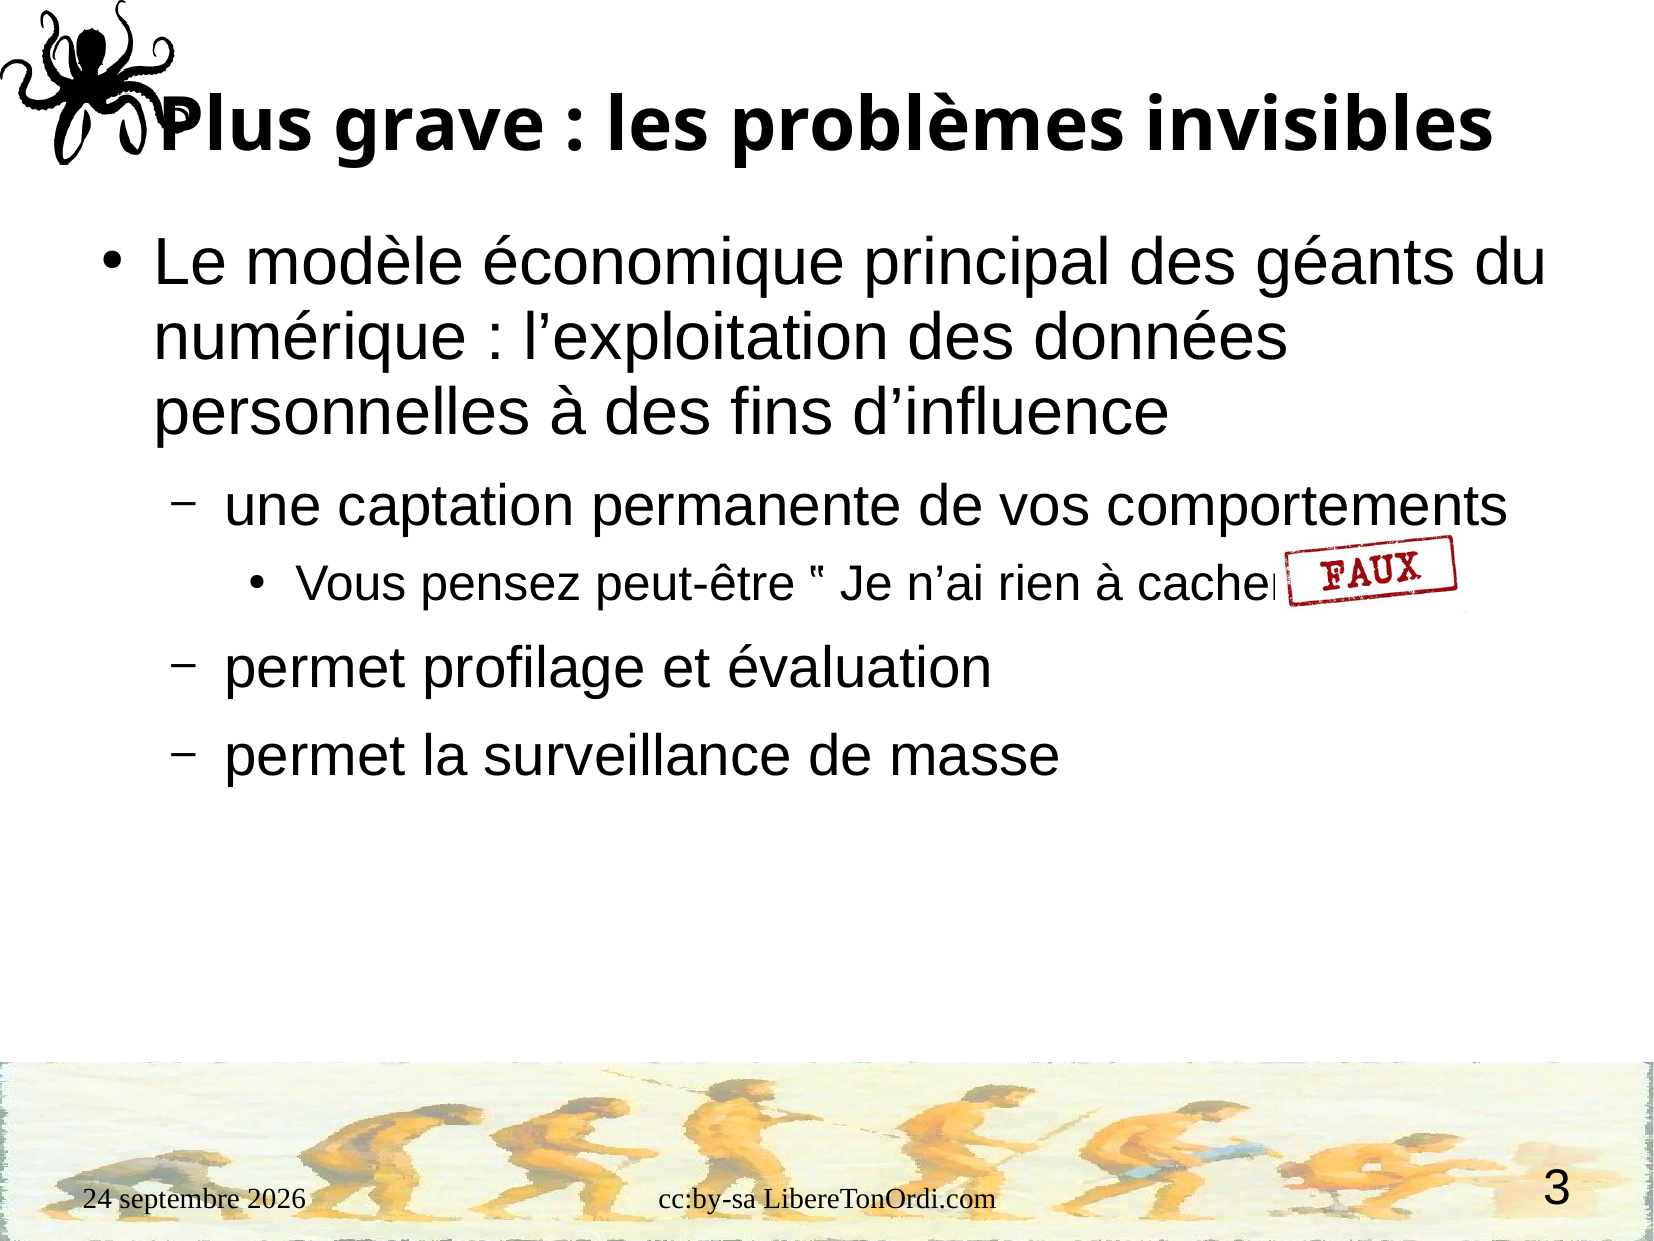

# Plus grave : les problèmes invisibles
Le modèle économique principal des géants du numérique : l’exploitation des données personnelles à des fins d’influence
une captation permanente de vos comportements
Vous pensez peut-être ‟ Je n’ai rien à cacher ”
permet profilage et évaluation
permet la surveillance de masse
cc:by-sa LibereTonOrdi.com
3